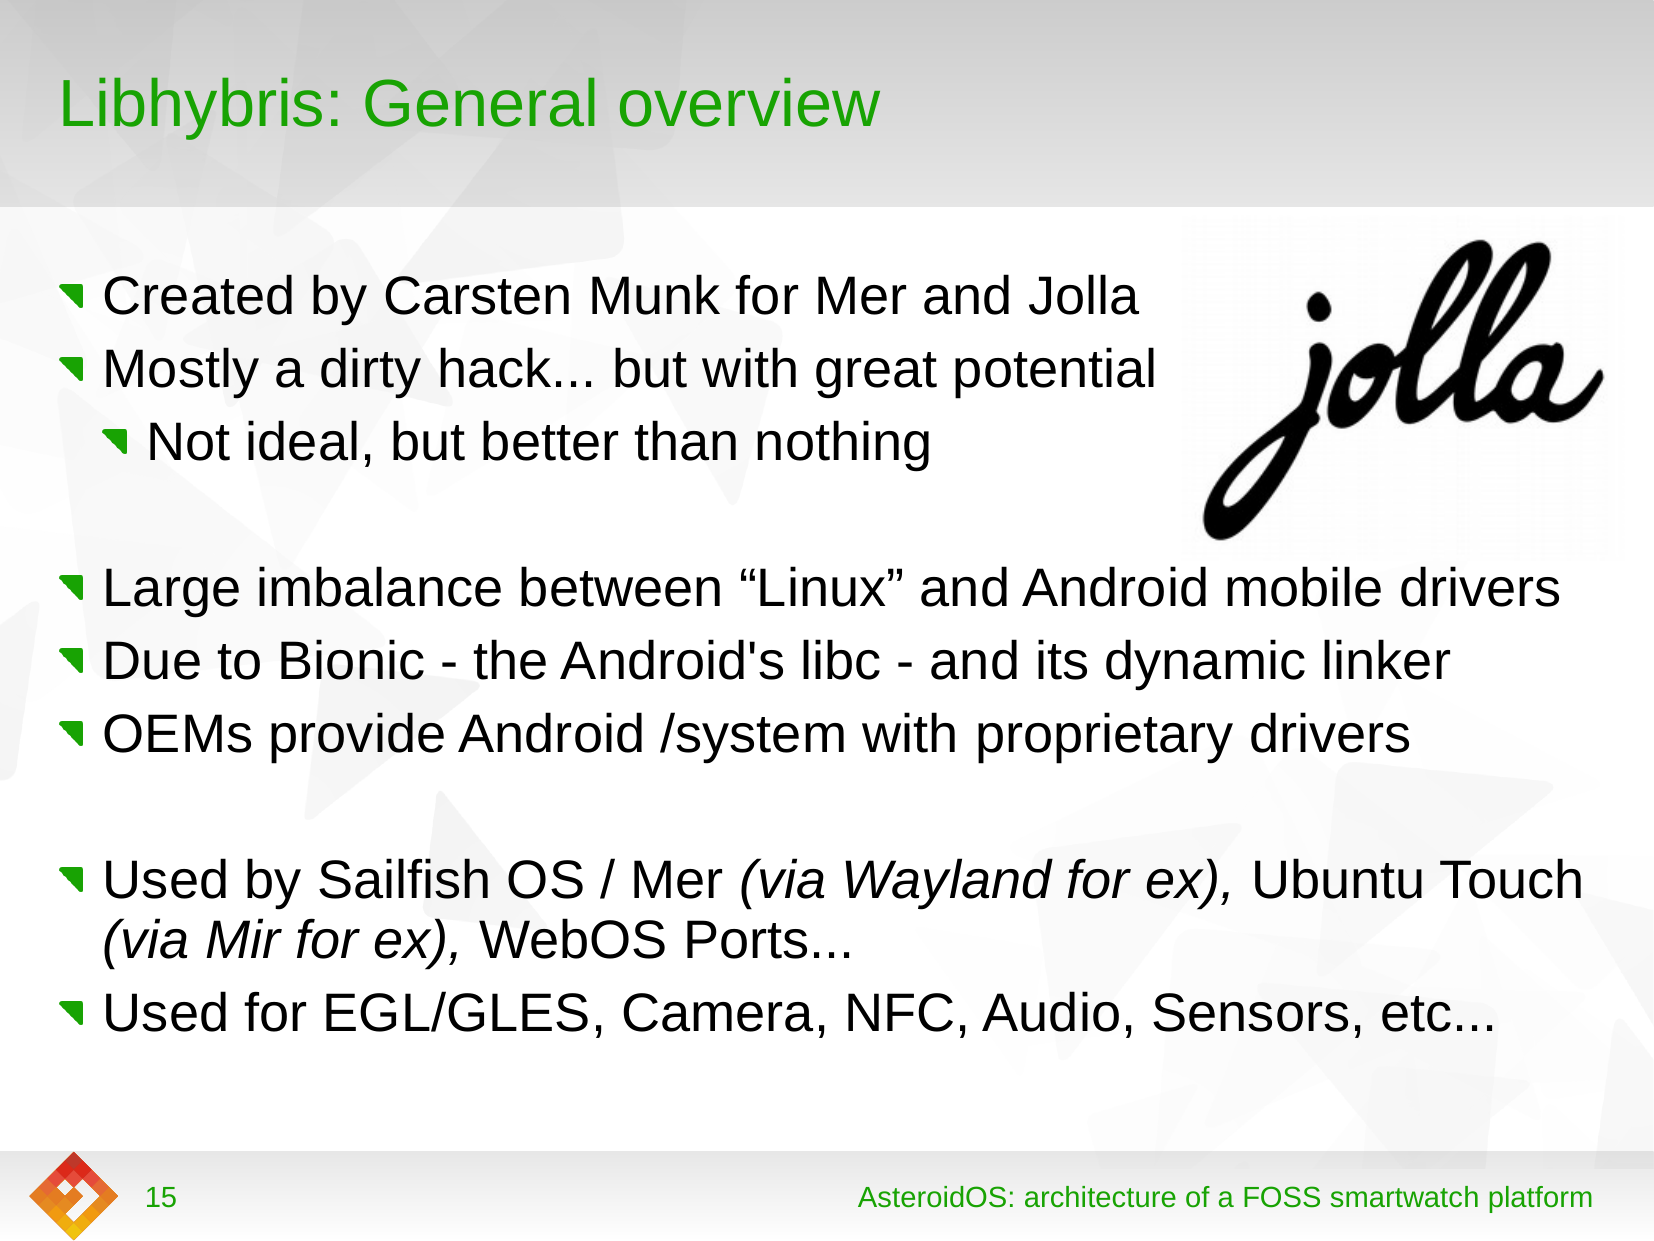

# Libhybris: General overview
Created by Carsten Munk for Mer and Jolla
Mostly a dirty hack... but with great potential
Not ideal, but better than nothing
Large imbalance between “Linux” and Android mobile drivers
Due to Bionic - the Android's libc - and its dynamic linker
OEMs provide Android /system with proprietary drivers
Used by Sailfish OS / Mer (via Wayland for ex), Ubuntu Touch (via Mir for ex), WebOS Ports...
Used for EGL/GLES, Camera, NFC, Audio, Sensors, etc...
15
AsteroidOS: architecture of a FOSS smartwatch platform